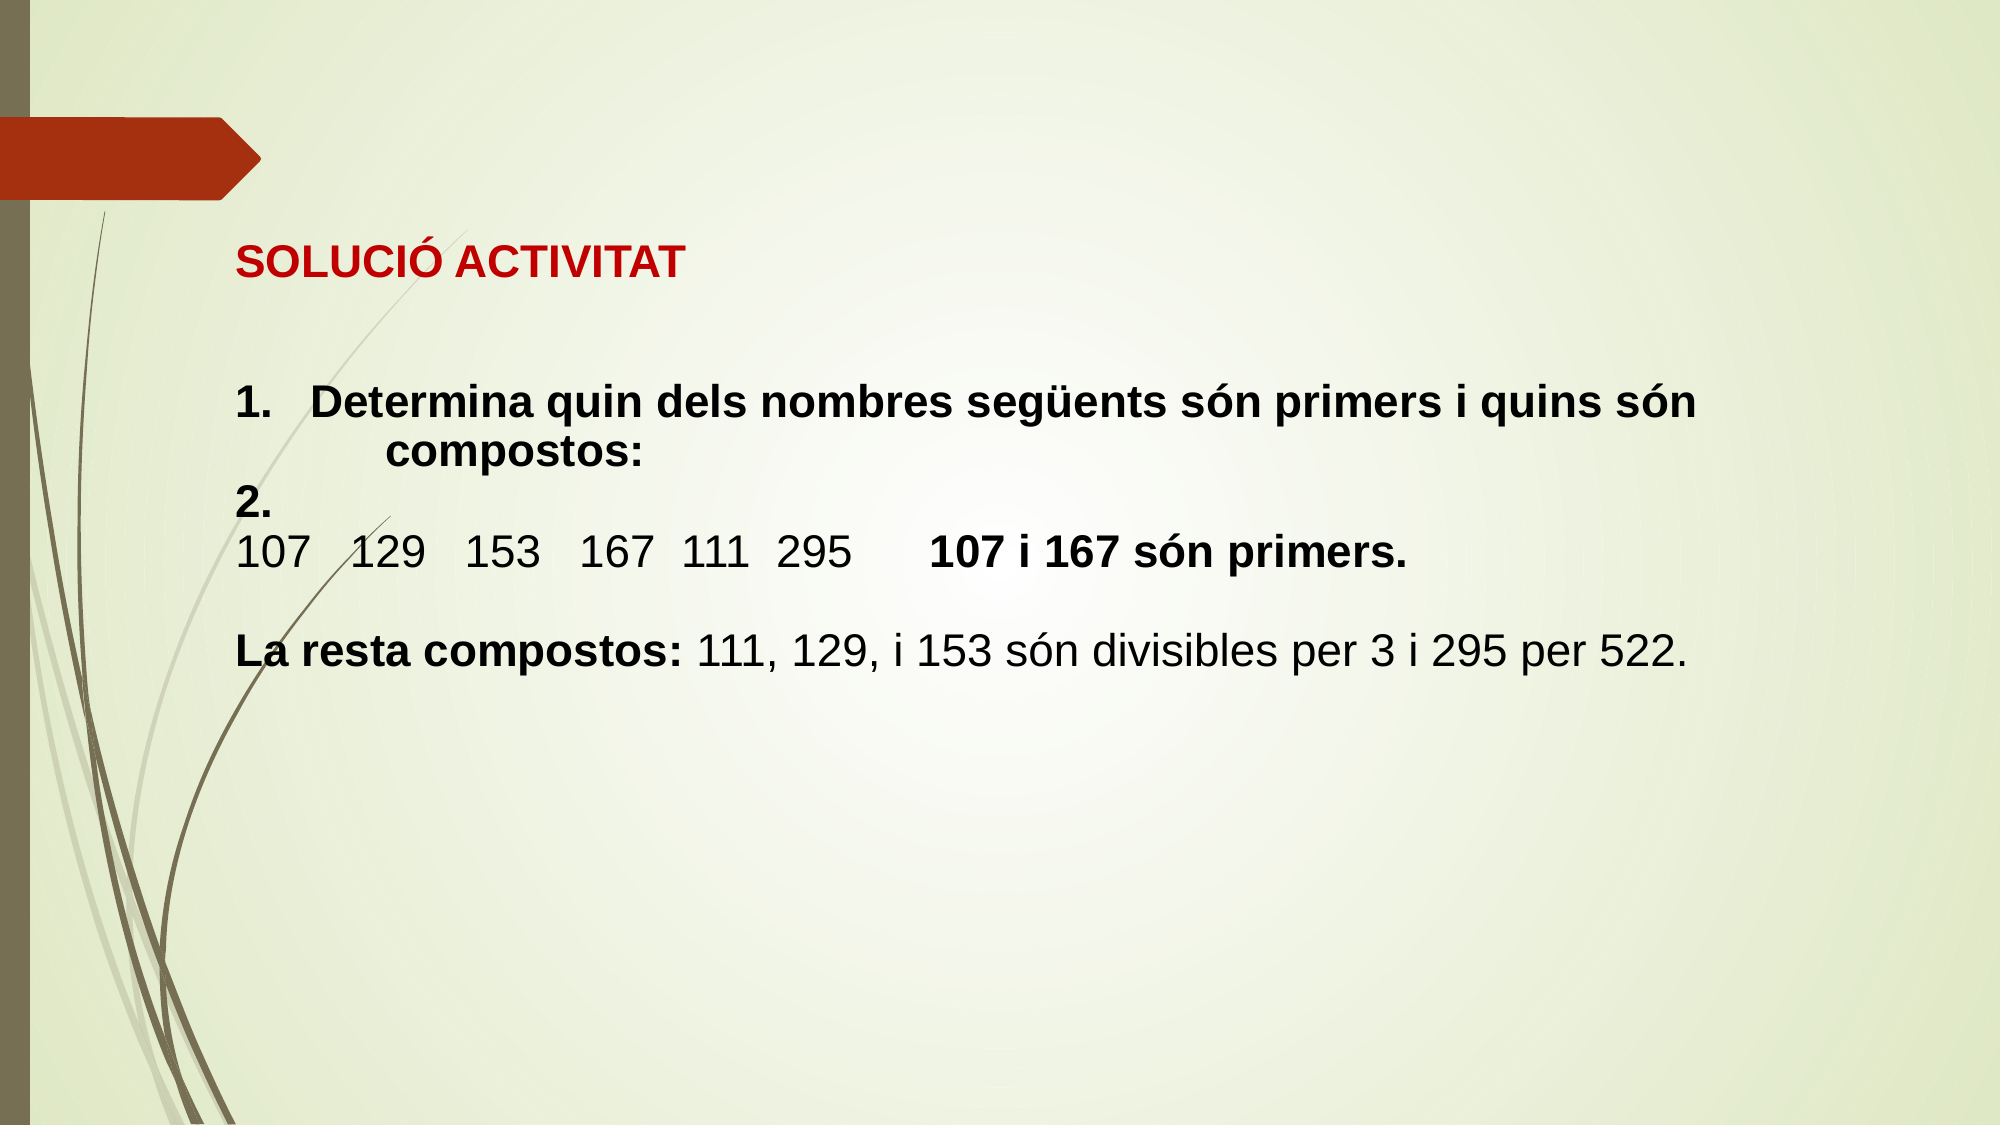

SOLUCIÓ ACTIVITAT
Determina quin dels nombres següents són primers i quins són compostos:
107 129 153 167 111 295 107 i 167 són primers.
La resta compostos: 111, 129, i 153 són divisibles per 3 i 295 per 522.